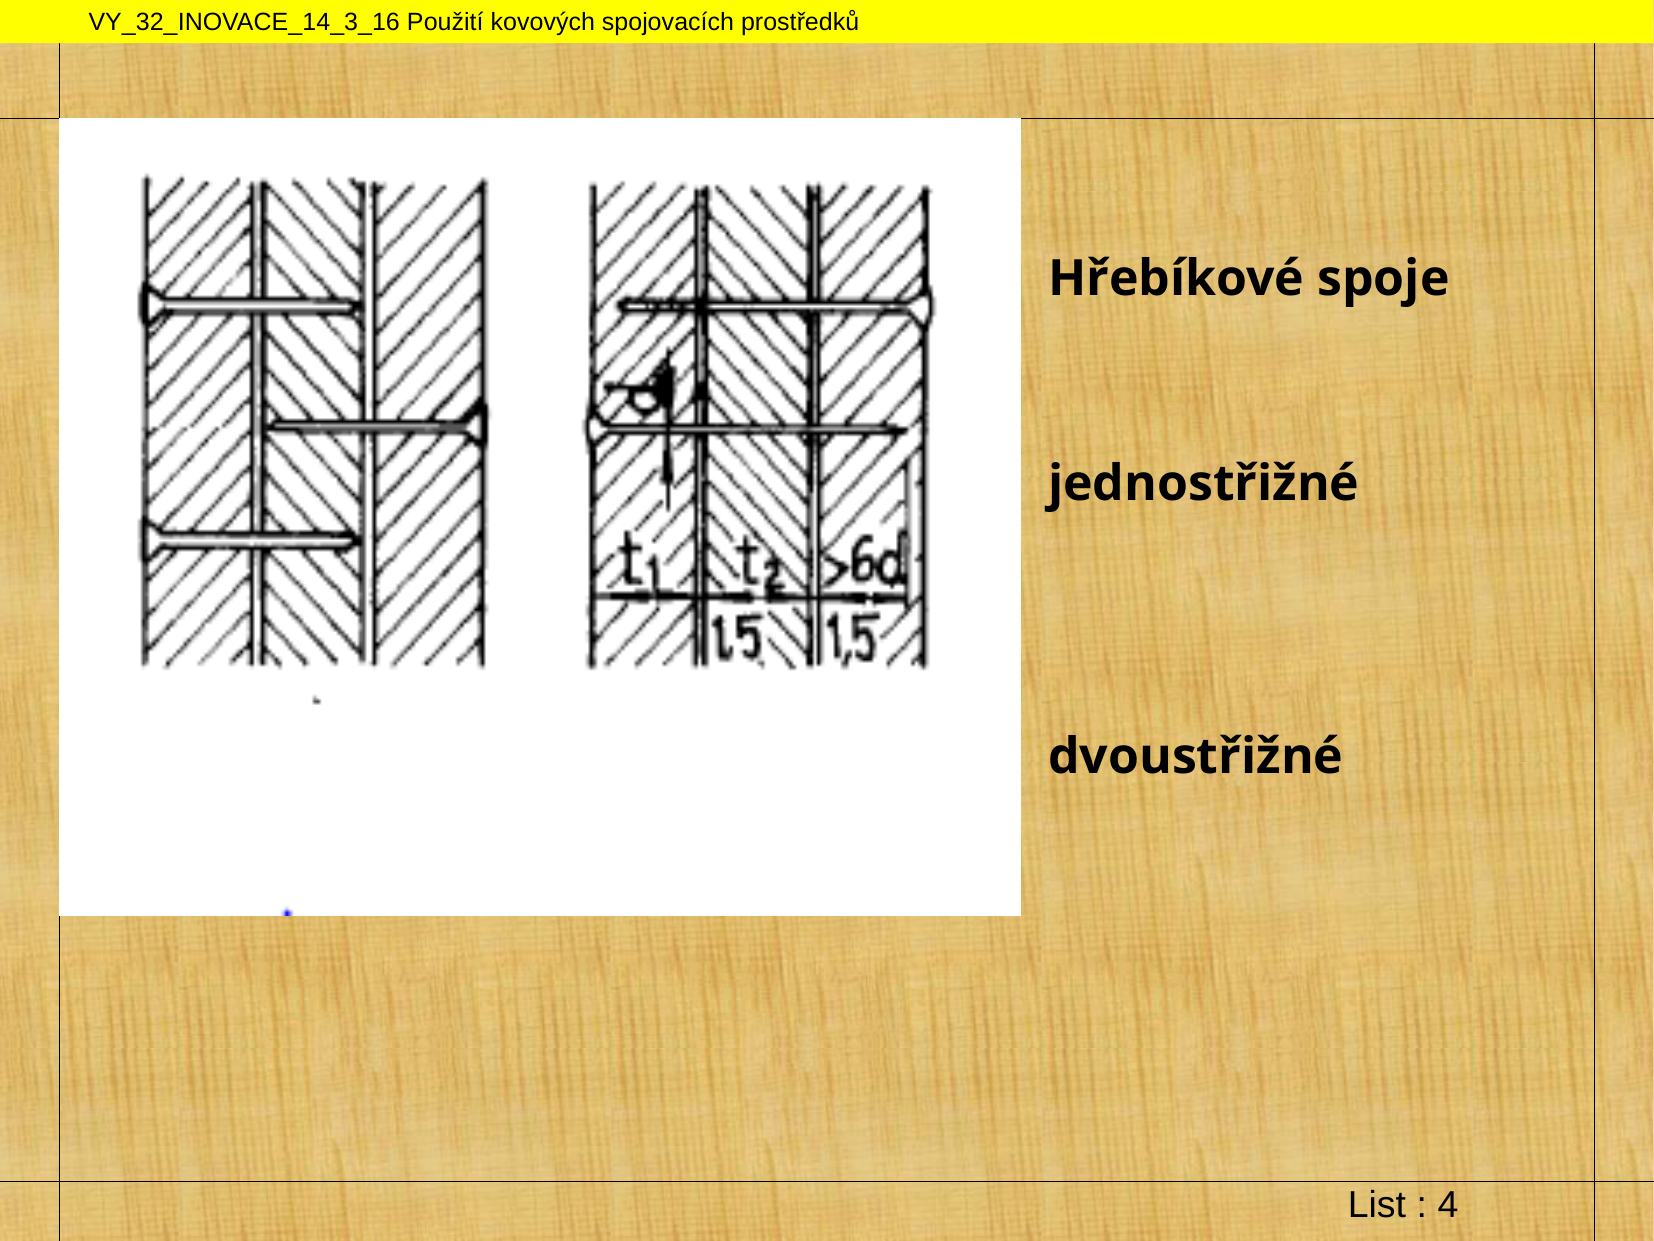

VY_32_INOVACE_14_3_16 Použití kovových spojovacích prostředků
Hřebíkové spoje
jednostřižné
dvoustřižné
List :